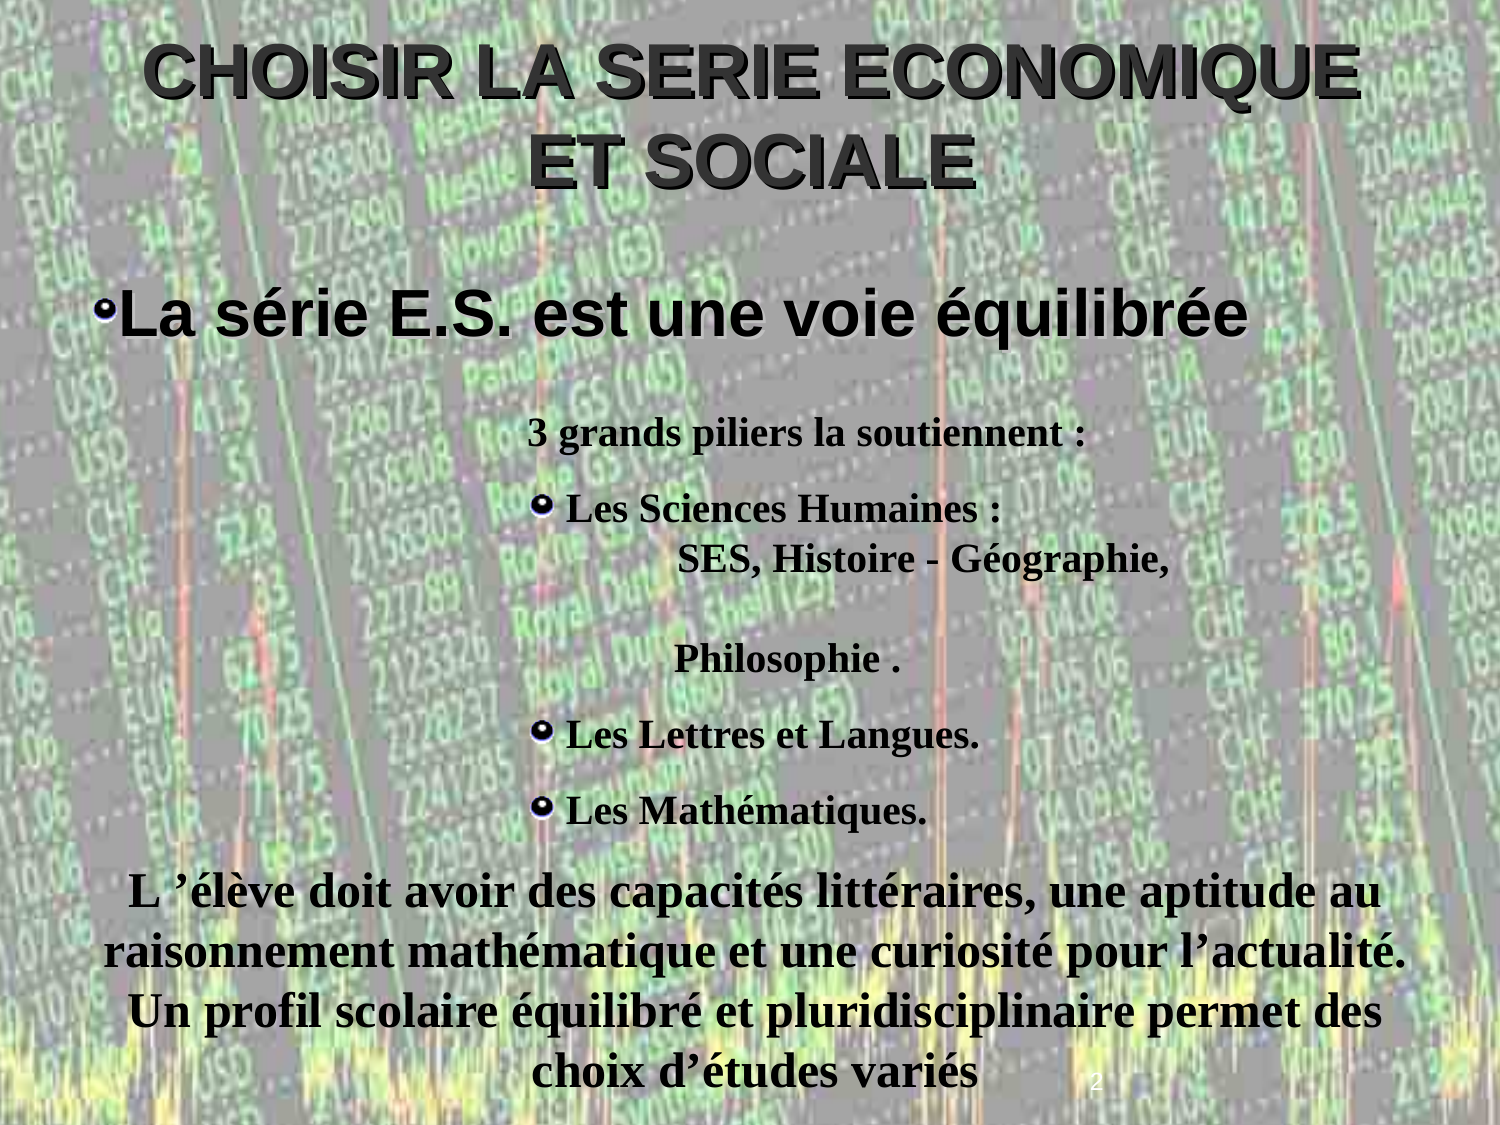

# CHOISIR LA SERIE ECONOMIQUE ET SOCIALE
La série E.S. est une voie équilibrée
3 grands piliers la soutiennent :
 Les Sciences Humaines :
	SES, Histoire - Géographie, Philosophie .
 Les Lettres et Langues.
 Les Mathématiques.
L ’élève doit avoir des capacités littéraires, une aptitude au raisonnement mathématique et une curiosité pour l’actualité. Un profil scolaire équilibré et pluridisciplinaire permet des choix d’études variés